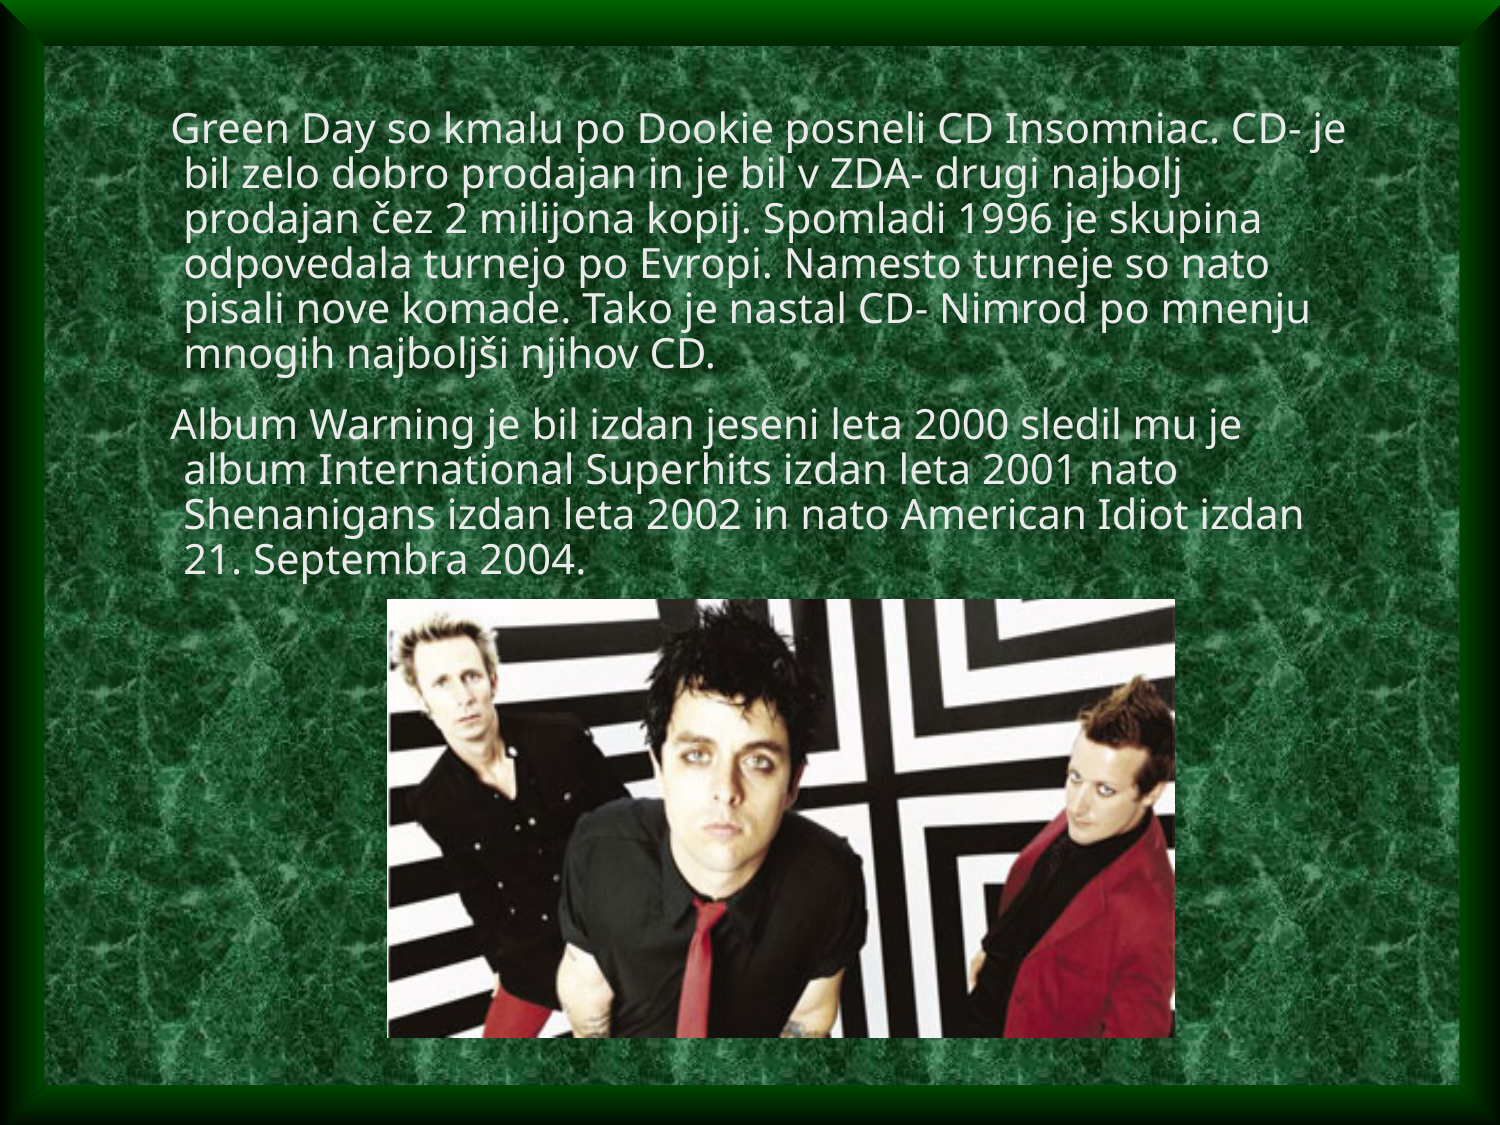

#
 Green Day so kmalu po Dookie posneli CD Insomniac. CD- je bil zelo dobro prodajan in je bil v ZDA- drugi najbolj prodajan čez 2 milijona kopij. Spomladi 1996 je skupina odpovedala turnejo po Evropi. Namesto turneje so nato pisali nove komade. Tako je nastal CD- Nimrod po mnenju mnogih najboljši njihov CD.
 Album Warning je bil izdan jeseni leta 2000 sledil mu je album International Superhits izdan leta 2001 nato Shenanigans izdan leta 2002 in nato American Idiot izdan 21. Septembra 2004.